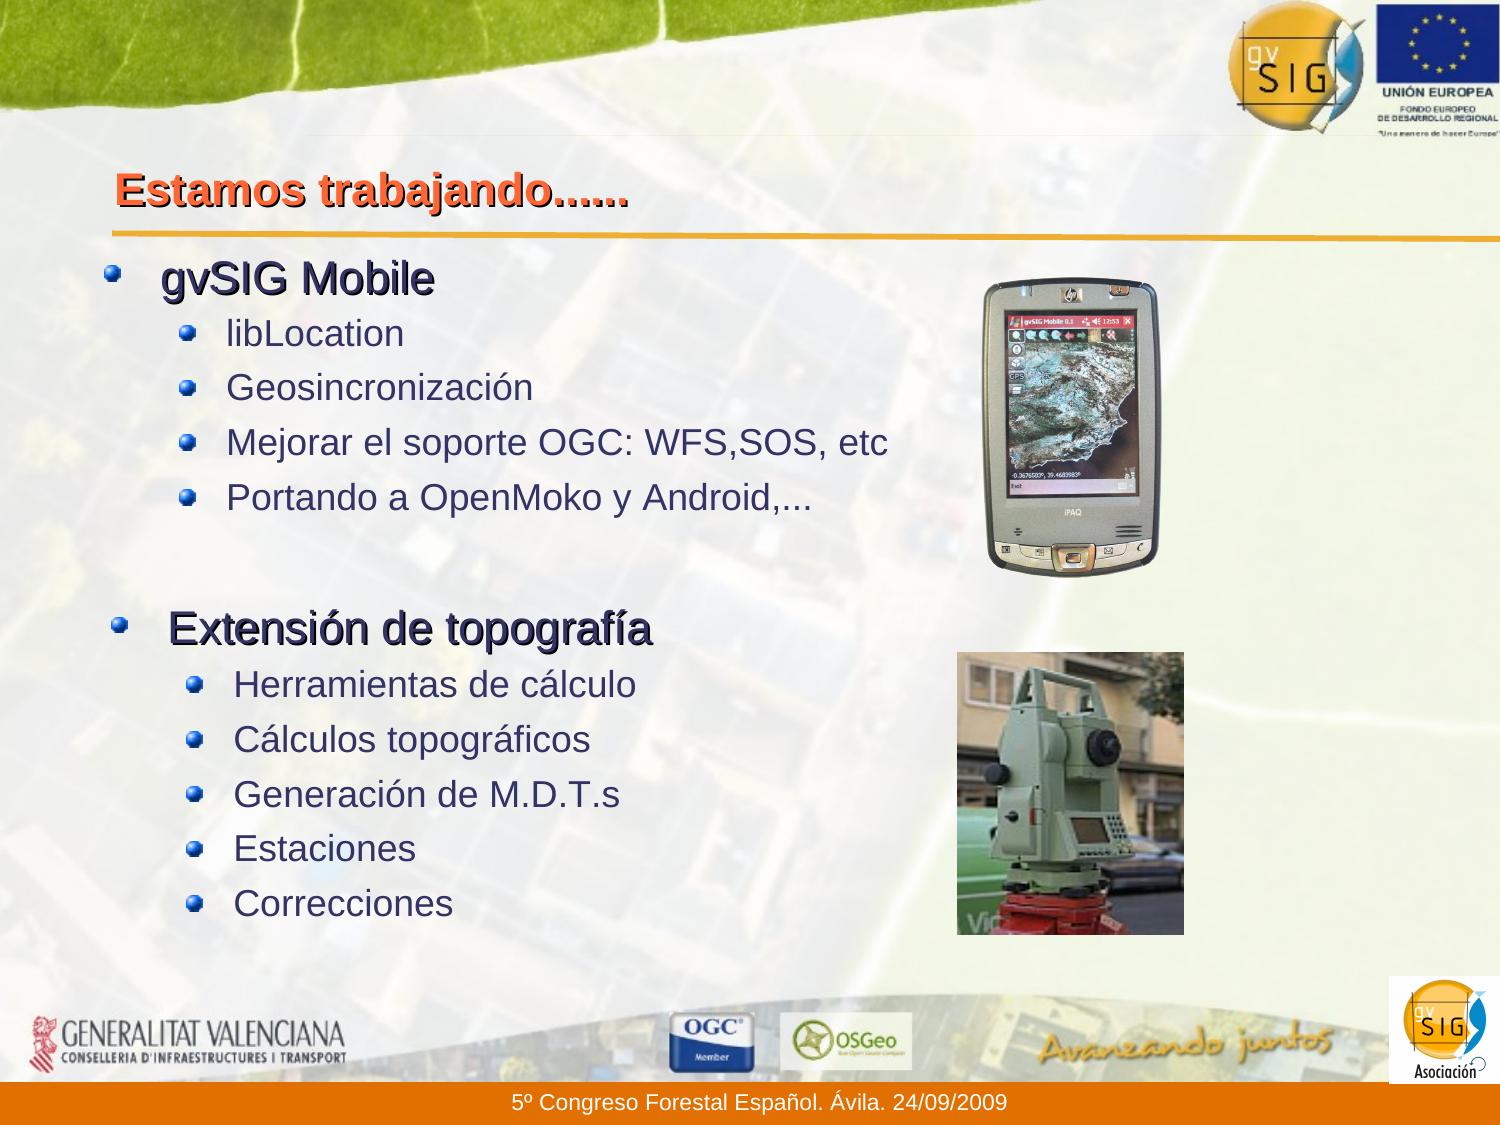

#
Estamos trabajando......
gvSIG Mobile
libLocation
Geosincronización
Mejorar el soporte OGC: WFS,SOS, etc
Portando a OpenMoko y Android,...
Extensión de topografía
Herramientas de cálculo
Cálculos topográficos
Generación de M.D.T.s
Estaciones
Correcciones